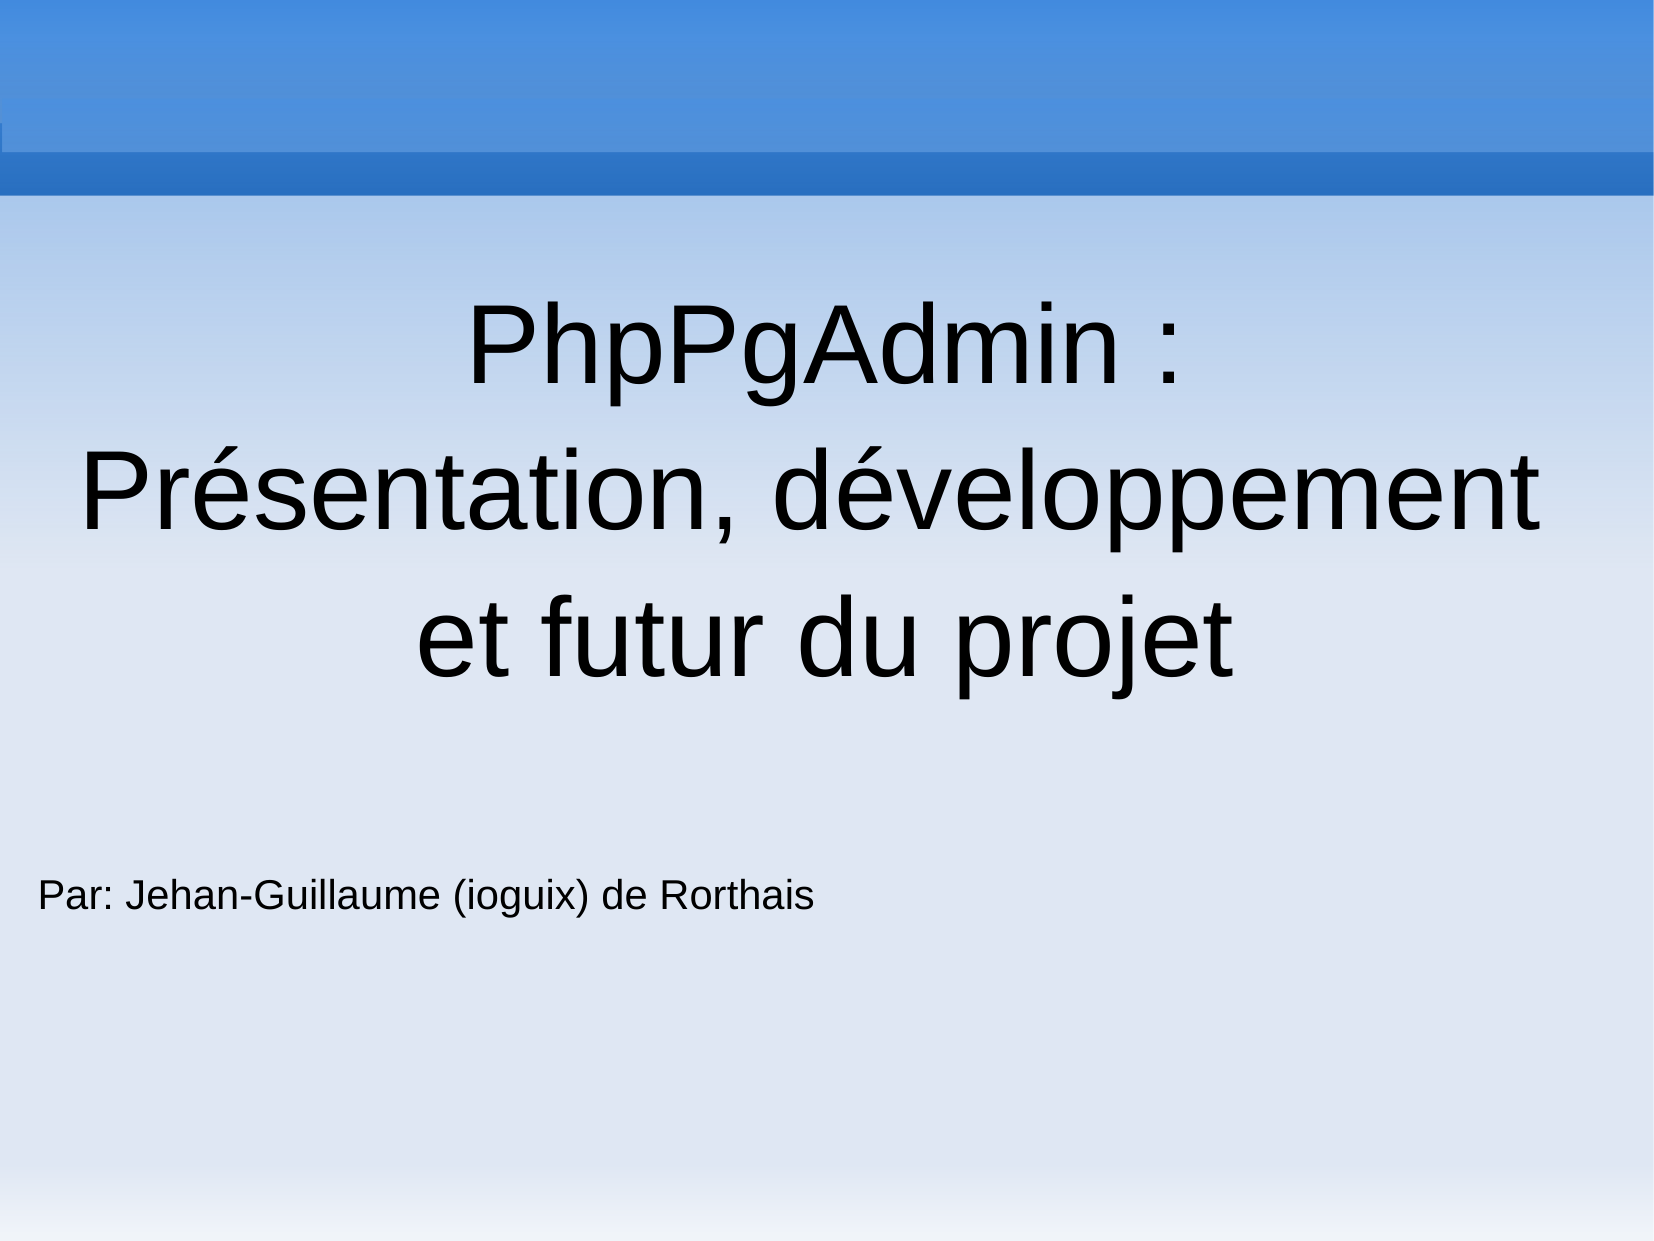

# PhpPgAdmin :
Présentation, développement
et futur du projet
Par: Jehan-Guillaume (ioguix) de Rorthais